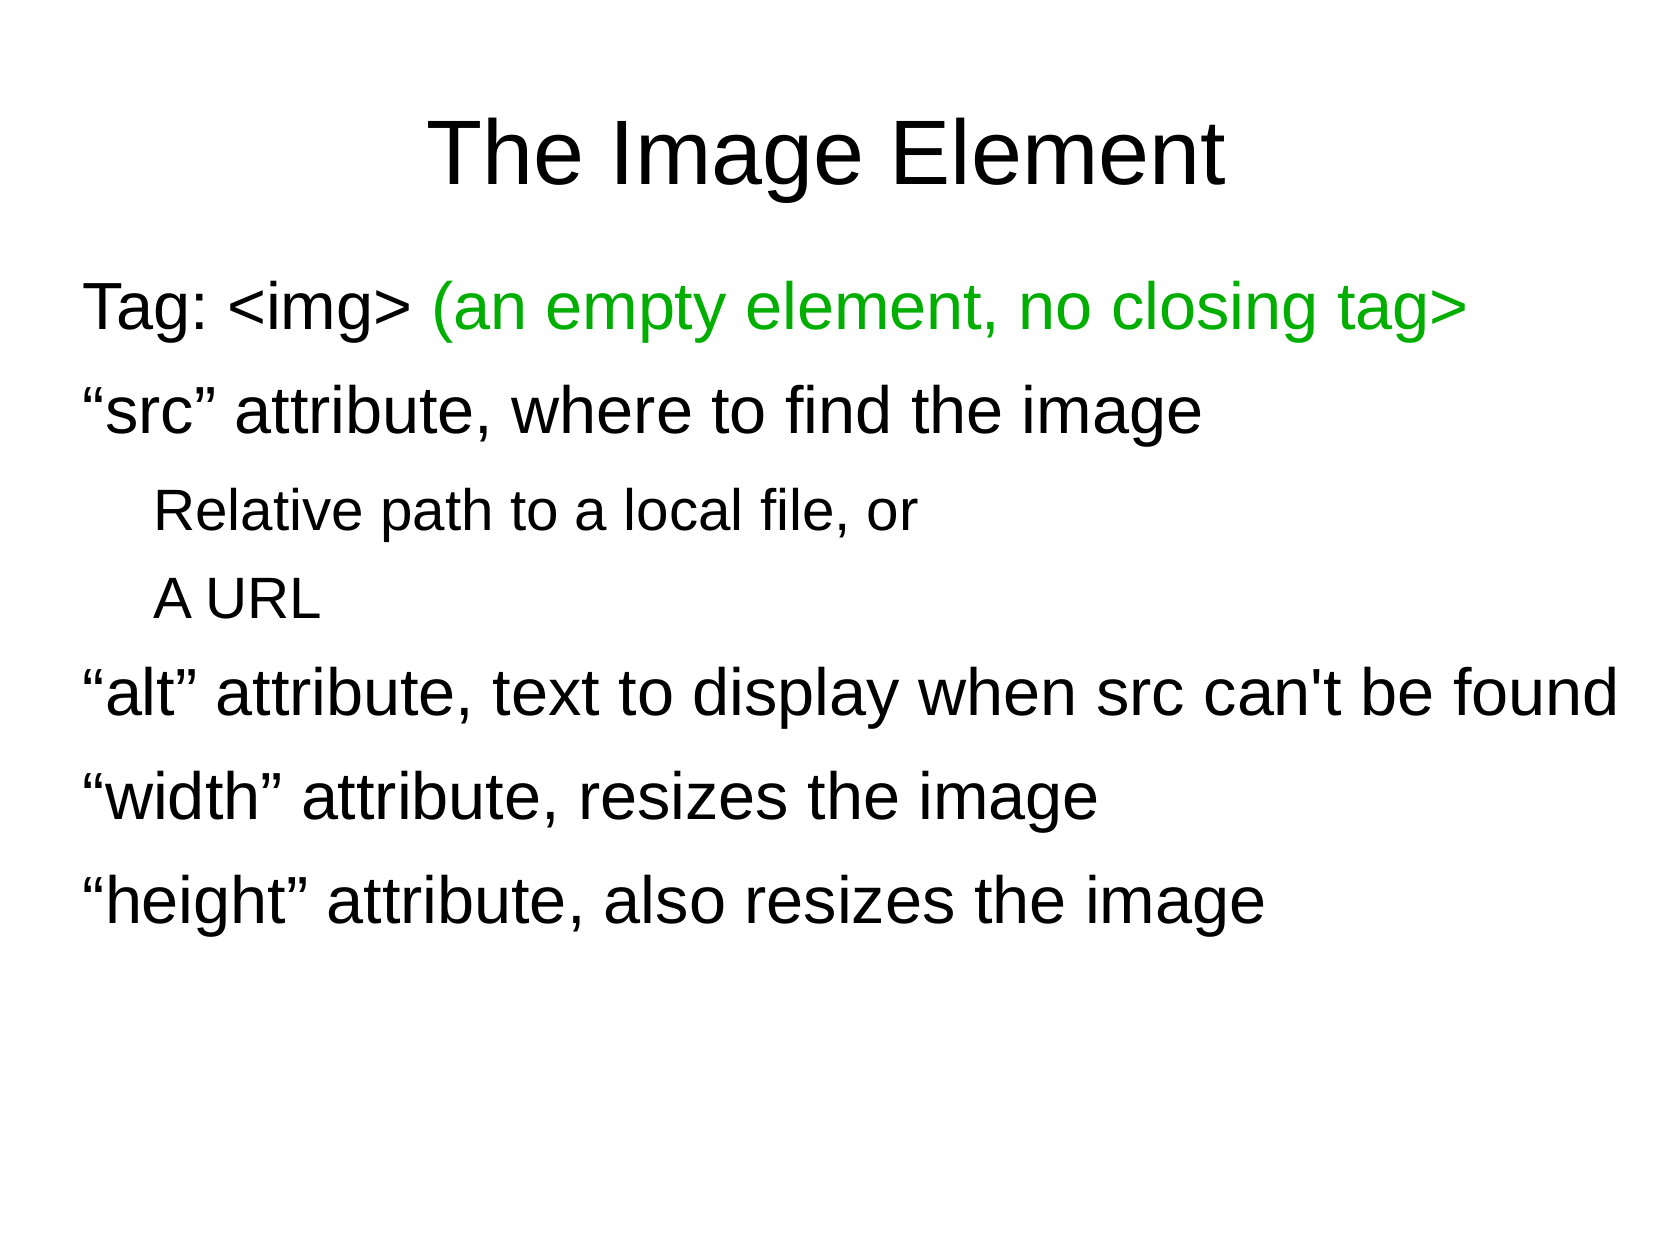

# The Image Element
Tag: <img> (an empty element, no closing tag>
“src” attribute, where to find the image
Relative path to a local file, or
A URL
“alt” attribute, text to display when src can't be found
“width” attribute, resizes the image
“height” attribute, also resizes the image